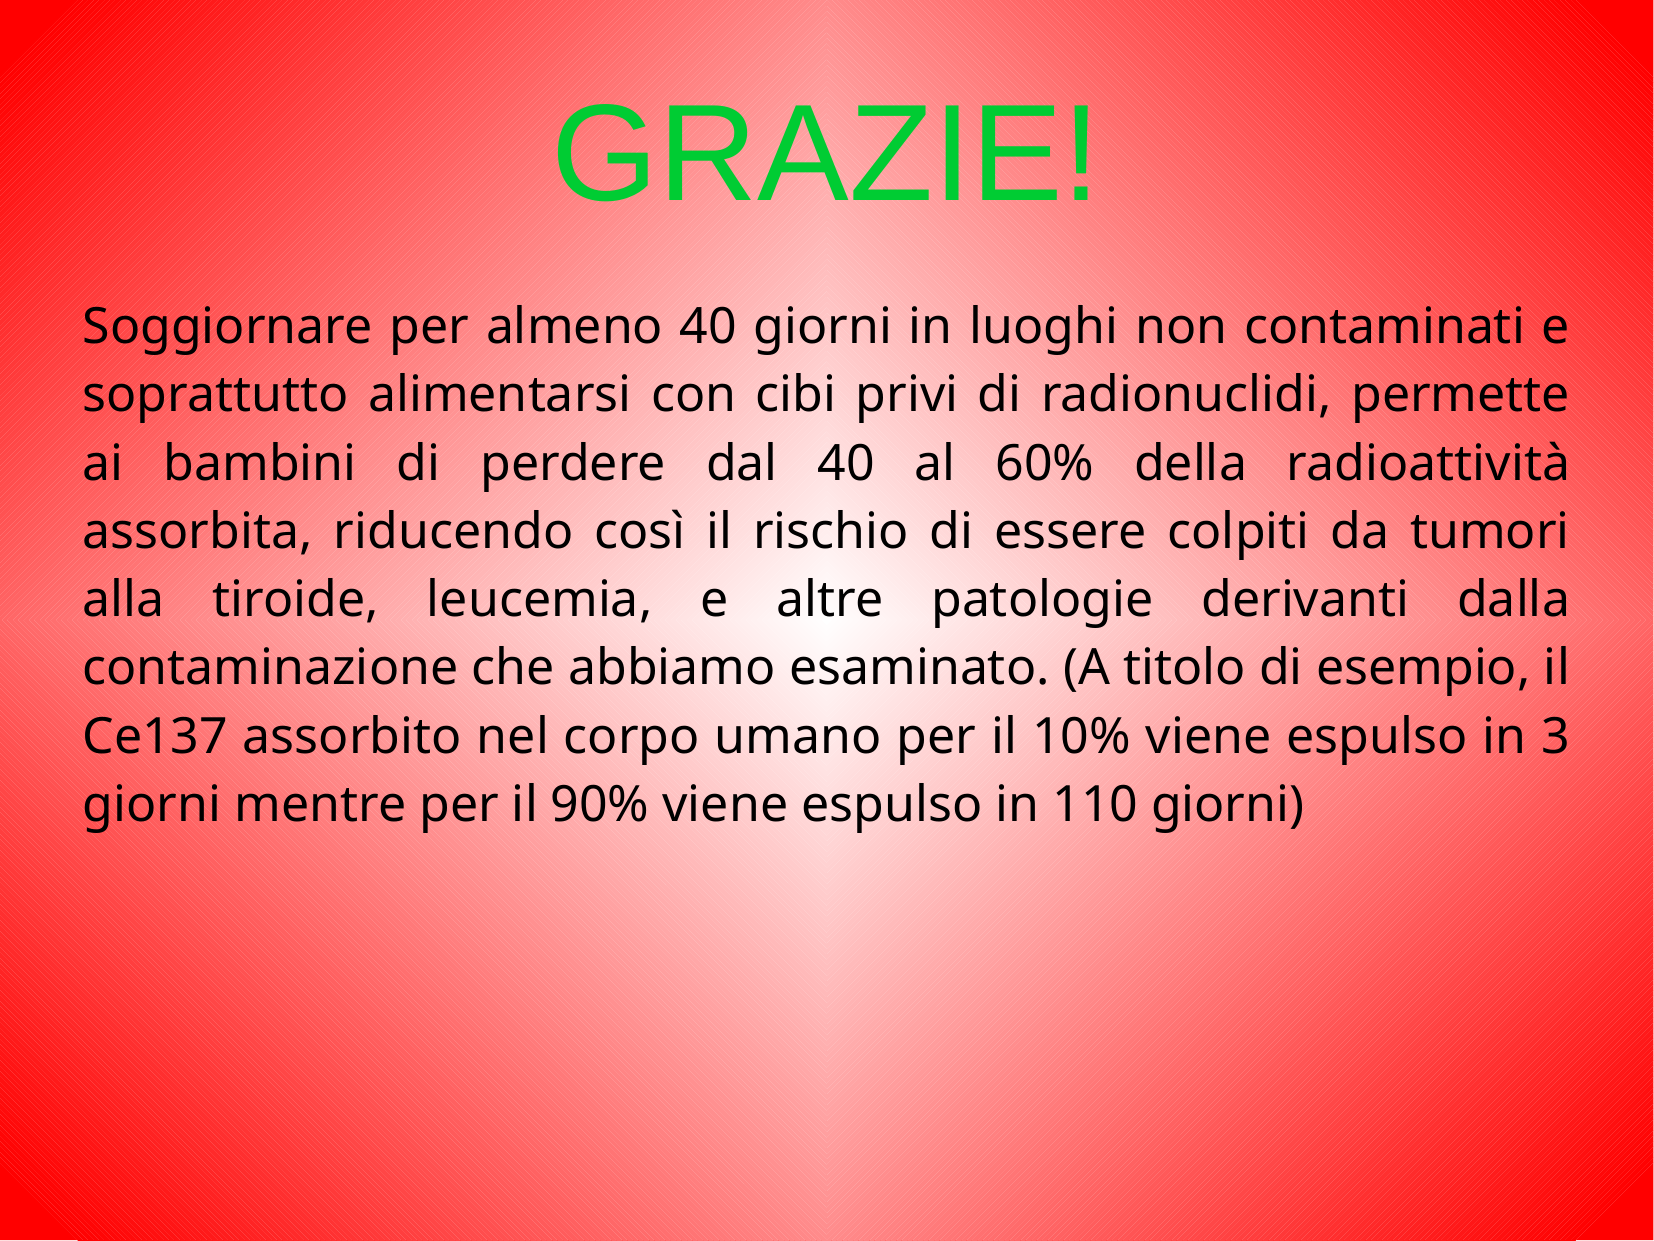

# GRAZIE!
Soggiornare per almeno 40 giorni in luoghi non contaminati e soprattutto alimentarsi con cibi privi di radionuclidi, permette ai bambini di perdere dal 40 al 60% della radioattività assorbita, riducendo così il rischio di essere colpiti da tumori alla tiroide, leucemia, e altre patologie derivanti dalla contaminazione che abbiamo esaminato. (A titolo di esempio, il Ce137 assorbito nel corpo umano per il 10% viene espulso in 3 giorni mentre per il 90% viene espulso in 110 giorni)